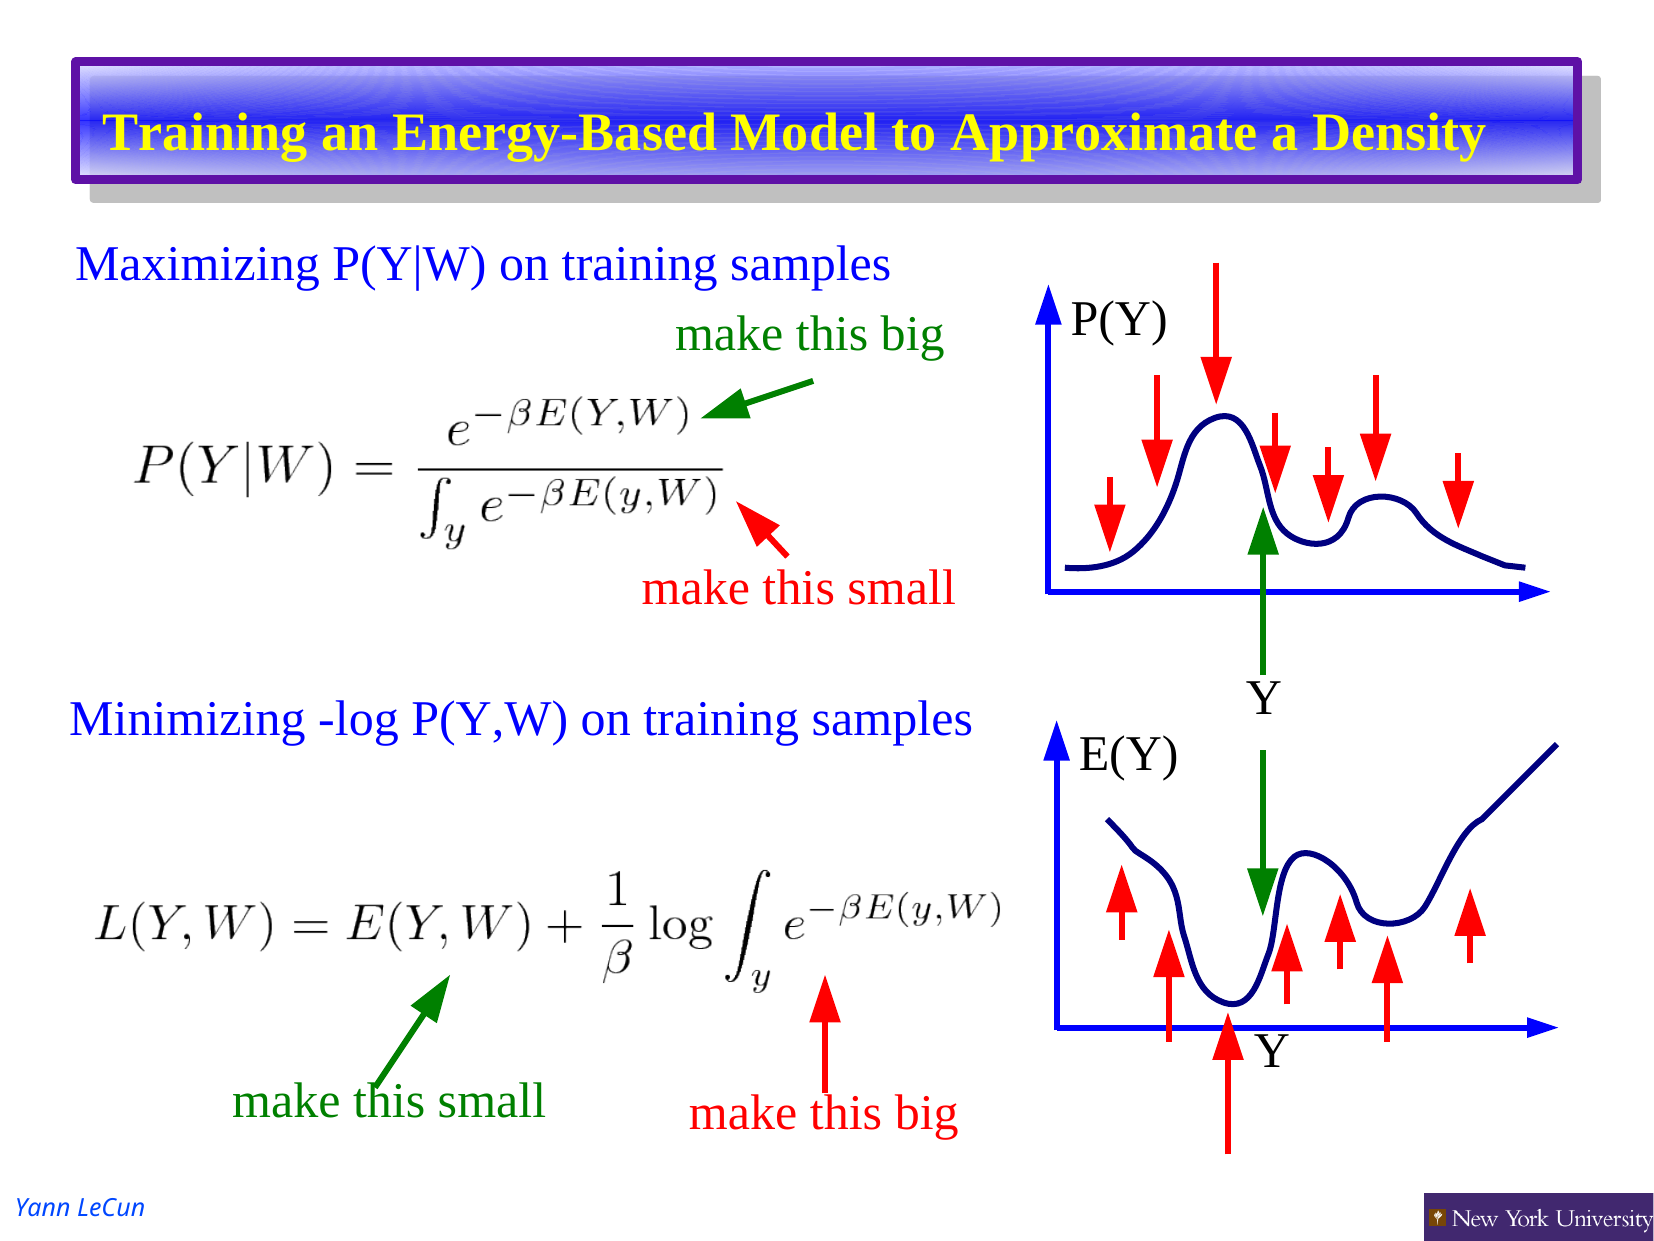

# Training an Energy-Based Model to Approximate a Density
Maximizing P(Y|W) on training samples
P(Y)
make this big
make this small
Y
Minimizing -log P(Y,W) on training samples
E(Y)
Y
make this small
make this big